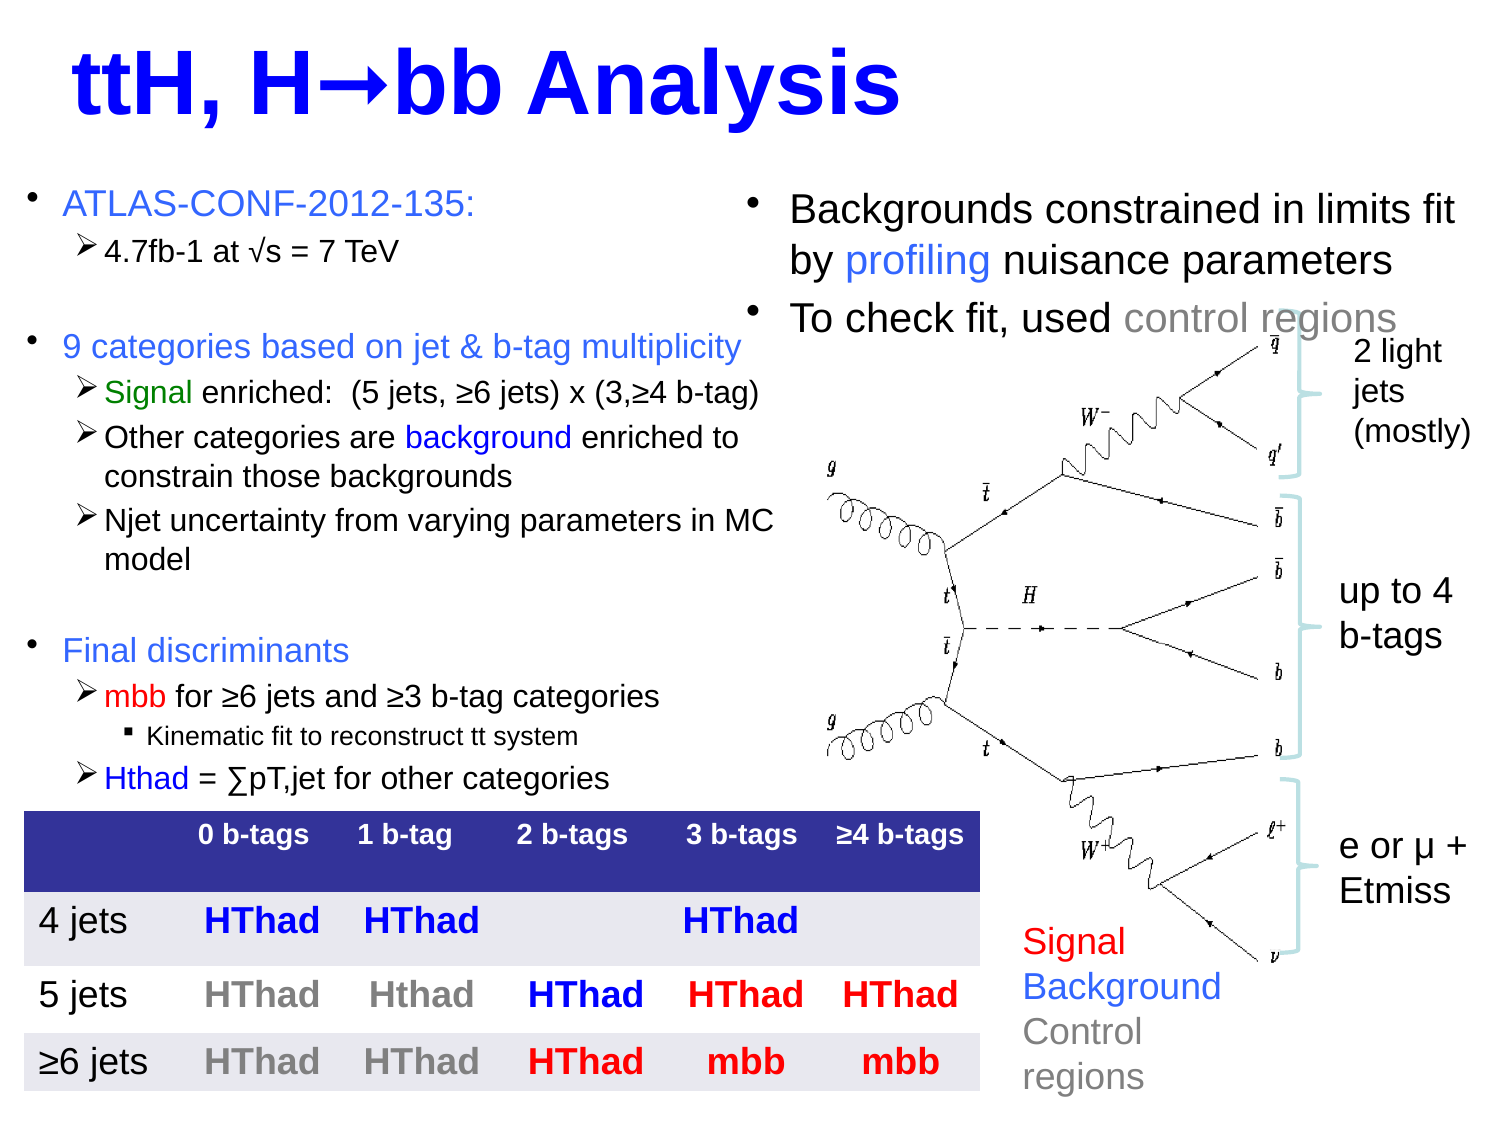

ttH, H➞bb Analysis
# ATLAS-CONF-2012-135:
4.7fb-1 at √s = 7 TeV
9 categories based on jet & b-tag multiplicity
Signal enriched: (5 jets, ≥6 jets) x (3,≥4 b-tag)
Other categories are background enriched to constrain those backgrounds
Njet uncertainty from varying parameters in MC model
Final discriminants
mbb for ≥6 jets and ≥3 b-tag categories
Kinematic fit to reconstruct tt system
Hthad = ∑pT,jet for other categories
Backgrounds constrained in limits fit by profiling nuisance parameters
To check fit, used control regions
2 light jets (mostly)
up to 4 b-tags
e or μ + Etmiss
| | 0 b-tags | 1 b-tag | 2 b-tags | 3 b-tags | ≥4 b-tags |
| --- | --- | --- | --- | --- | --- |
| 4 jets | HThad | HThad | HThad | | |
| 5 jets | HThad | Hthad | HThad | HThad | HThad |
| ≥6 jets | HThad | HThad | HThad | mbb | mbb |
Signal
Background
Control regions